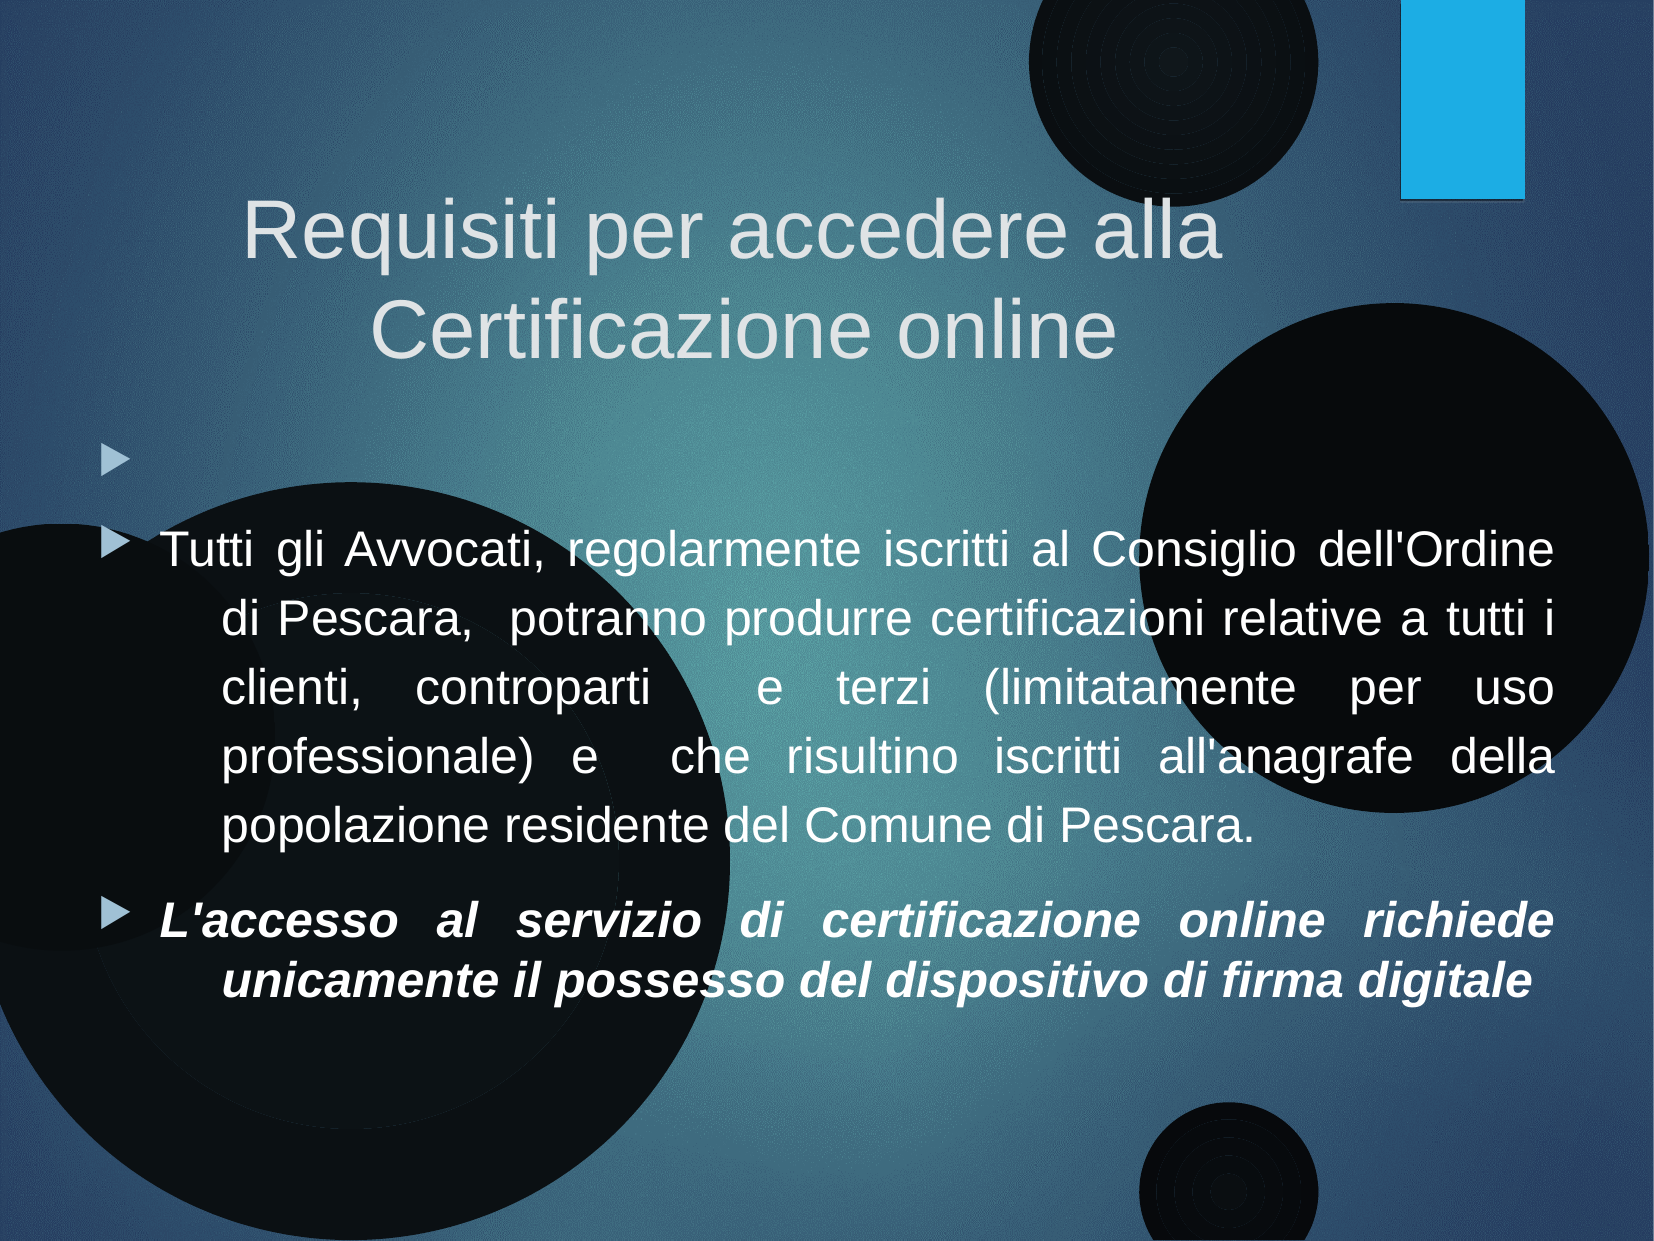

# Requisiti per accedere alla Certificazione online
Tutti gli Avvocati, regolarmente iscritti al Consiglio dell'Ordine di Pescara, potranno produrre certificazioni relative a tutti i clienti, controparti e terzi (limitatamente per uso professionale) e che risultino iscritti all'anagrafe della popolazione residente del Comune di Pescara.
L'accesso al servizio di certificazione online richiede unicamente il possesso del dispositivo di firma digitale